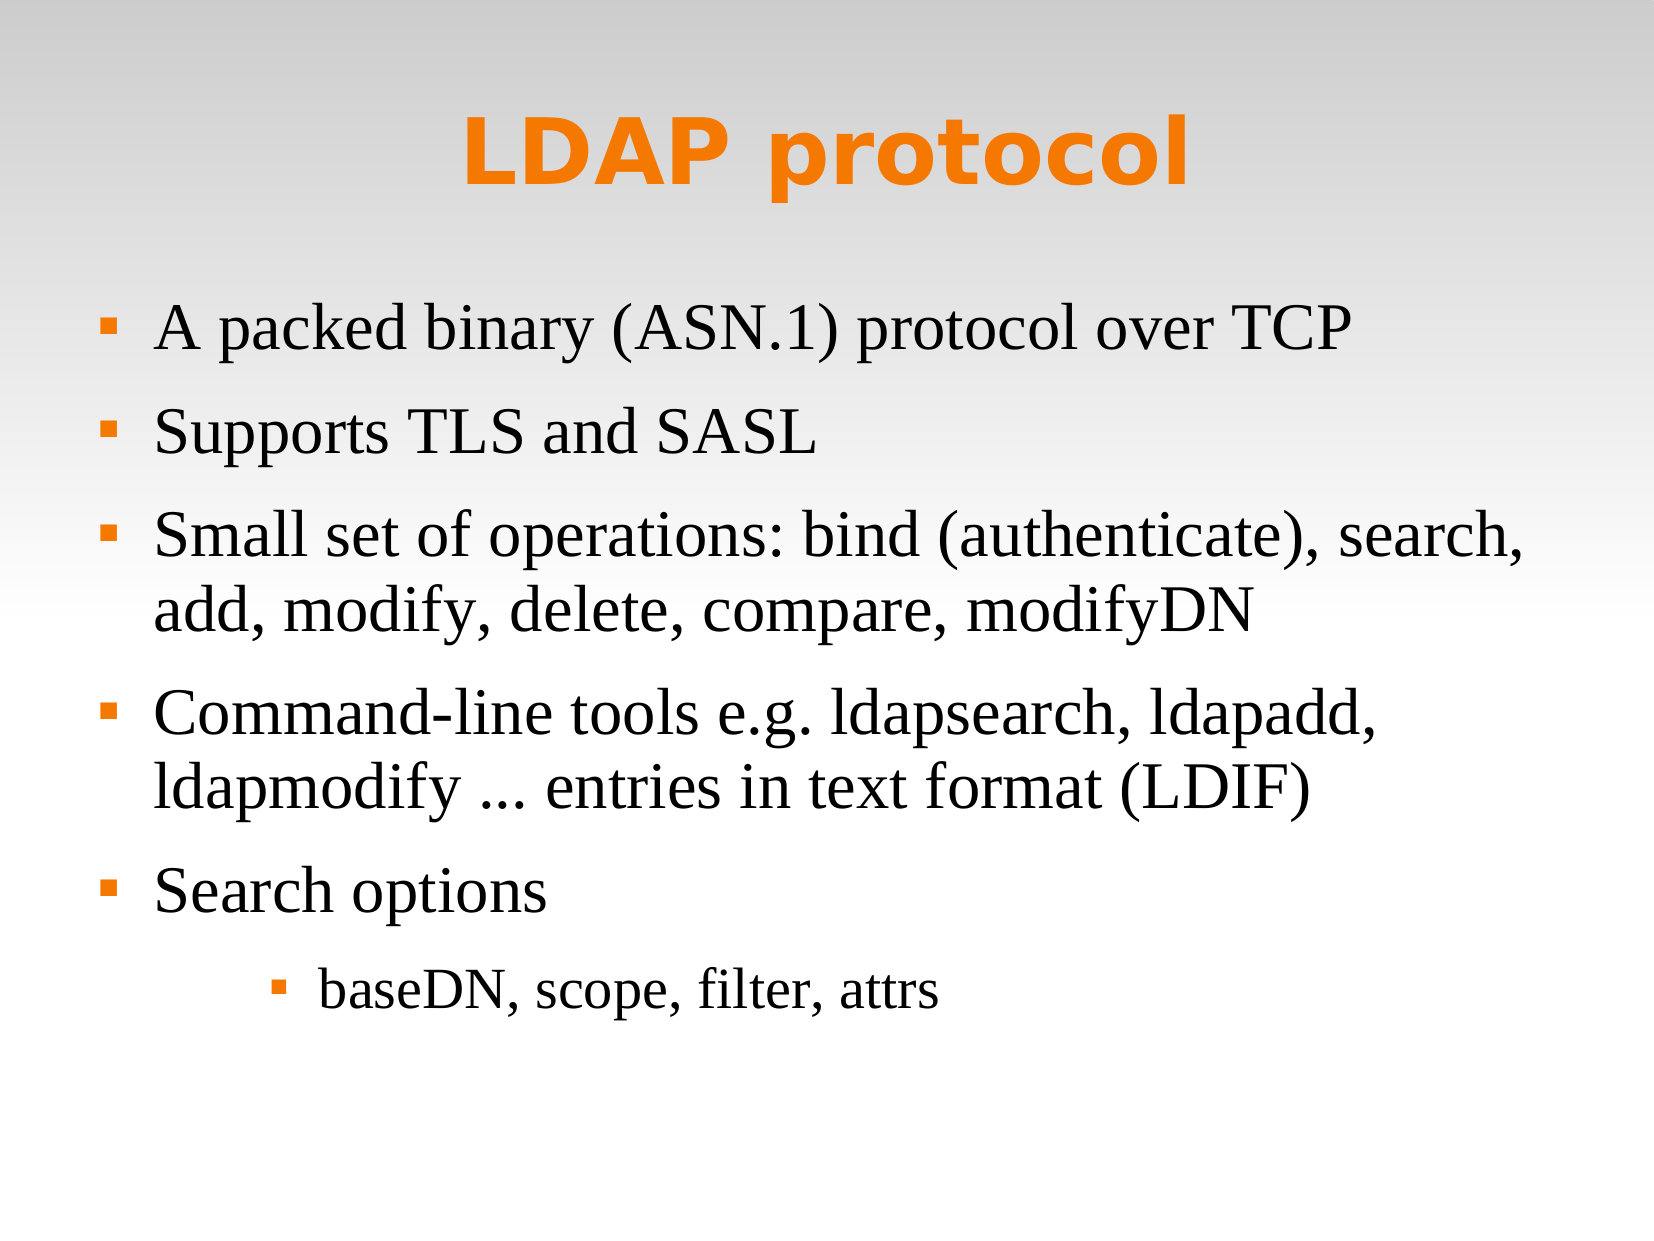

# LDAP protocol
A packed binary (ASN.1) protocol over TCP
Supports TLS and SASL
Small set of operations: bind (authenticate), search, add, modify, delete, compare, modifyDN
Command-line tools e.g. ldapsearch, ldapadd, ldapmodify ... entries in text format (LDIF)
Search options
baseDN, scope, filter, attrs